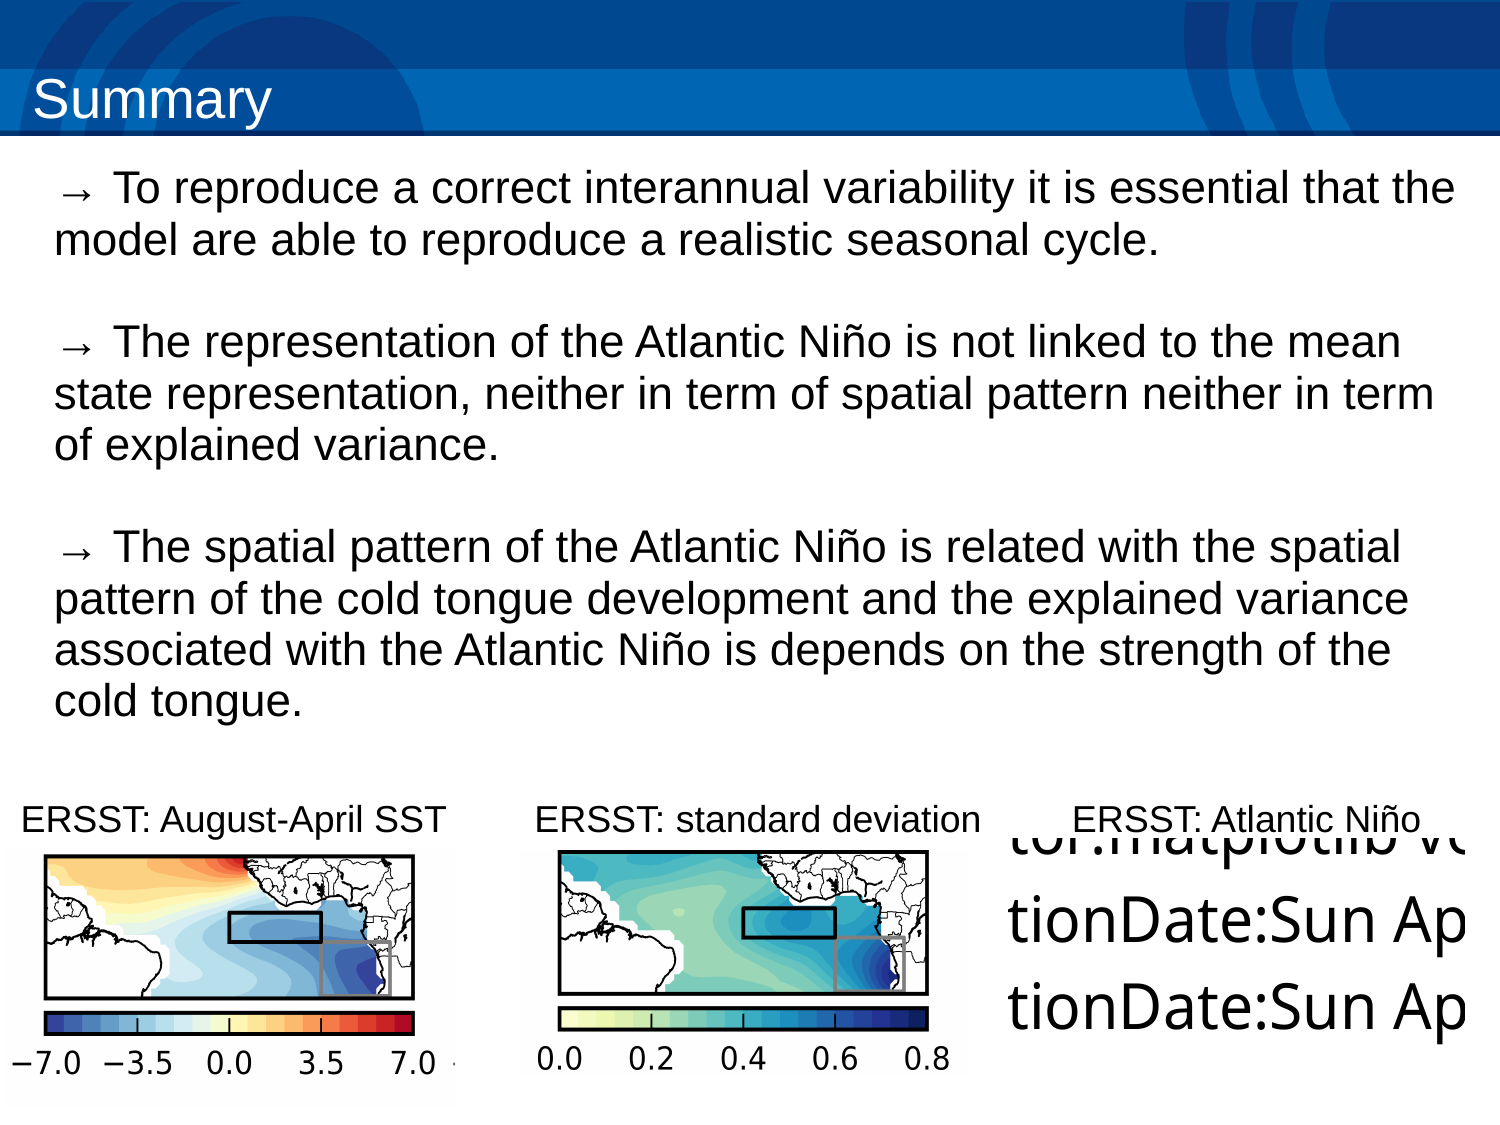

# Summary
→ To reproduce a correct interannual variability it is essential that the model are able to reproduce a realistic seasonal cycle.
→ The representation of the Atlantic Niño is not linked to the mean state representation, neither in term of spatial pattern neither in term of explained variance.
→ The spatial pattern of the Atlantic Niño is related with the spatial pattern of the cold tongue development and the explained variance associated with the Atlantic Niño is depends on the strength of the cold tongue.
ERSST: August-April SST
ERSST: standard deviation
ERSST: Atlantic Niño